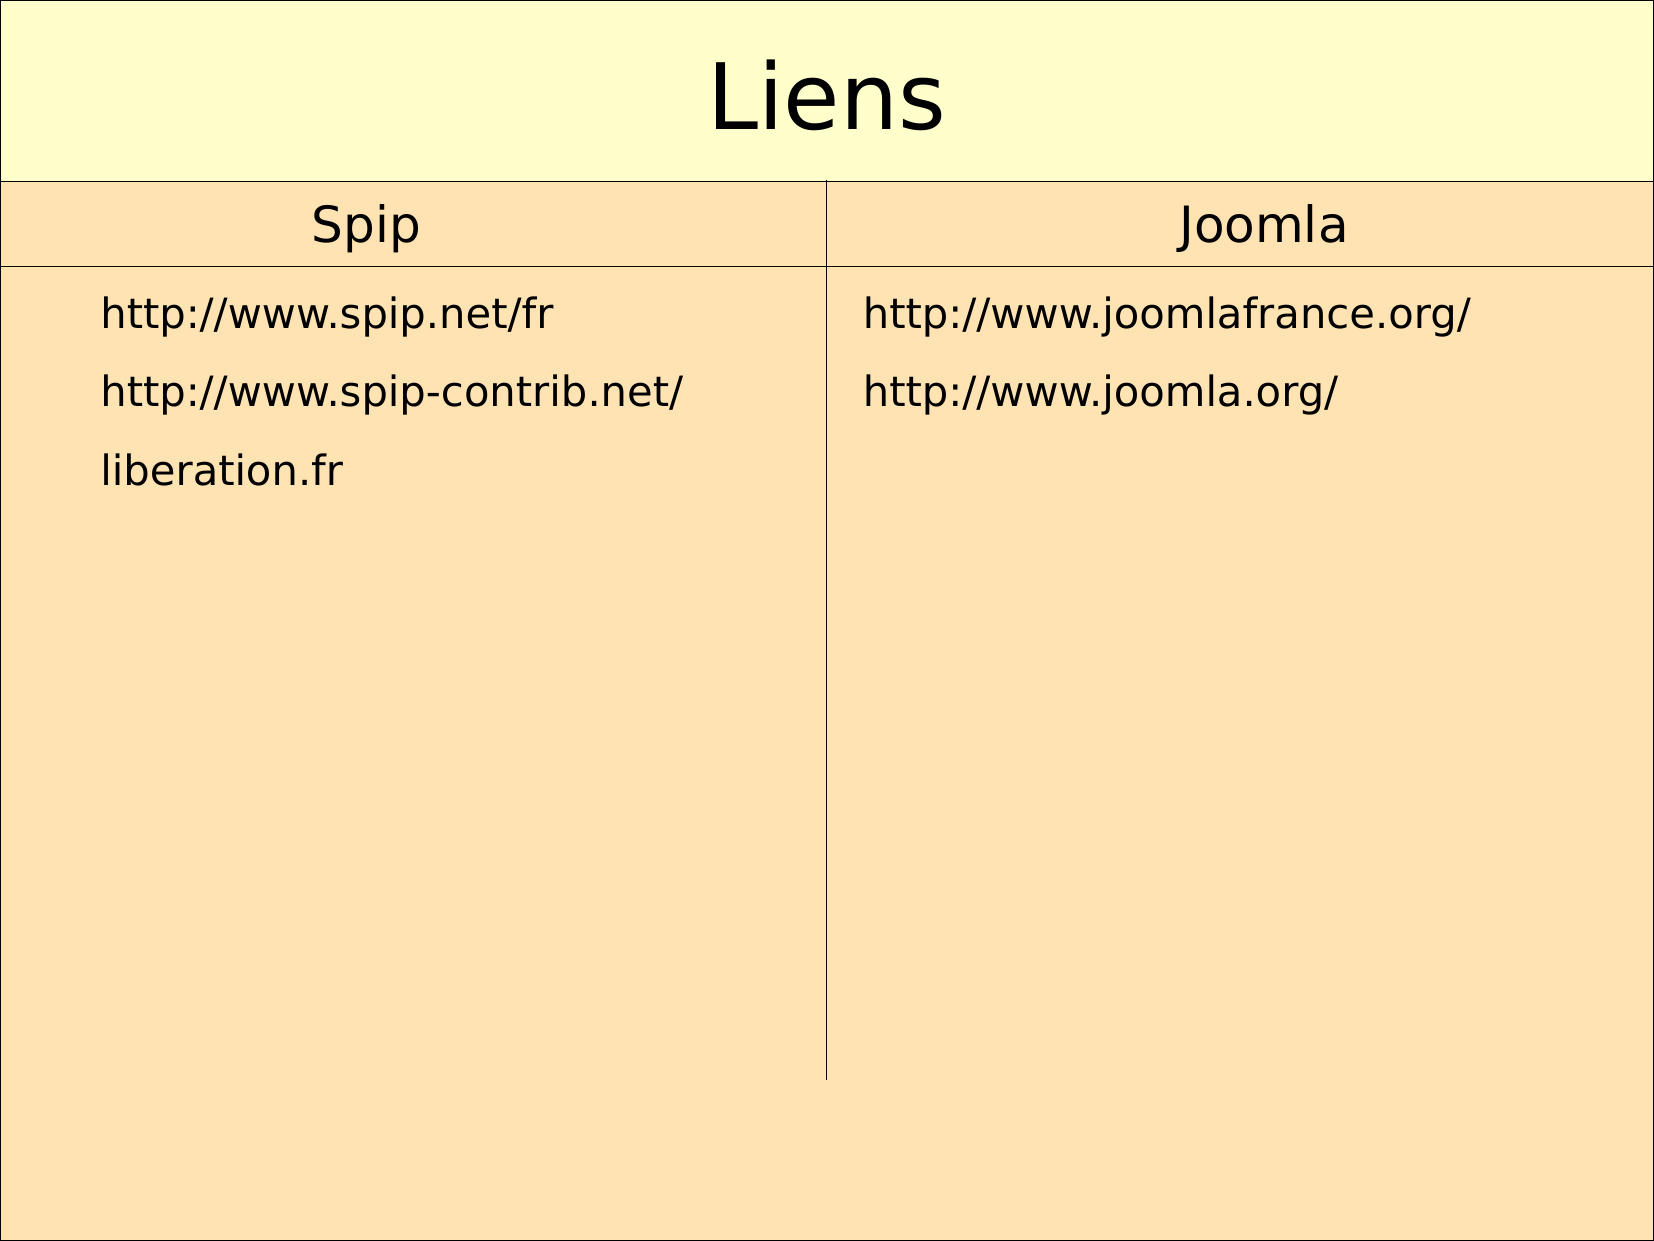

# Liens
http://www.spip.net/fr
http://www.spip-contrib.net/
liberation.fr
http://www.joomlafrance.org/
http://www.joomla.org/